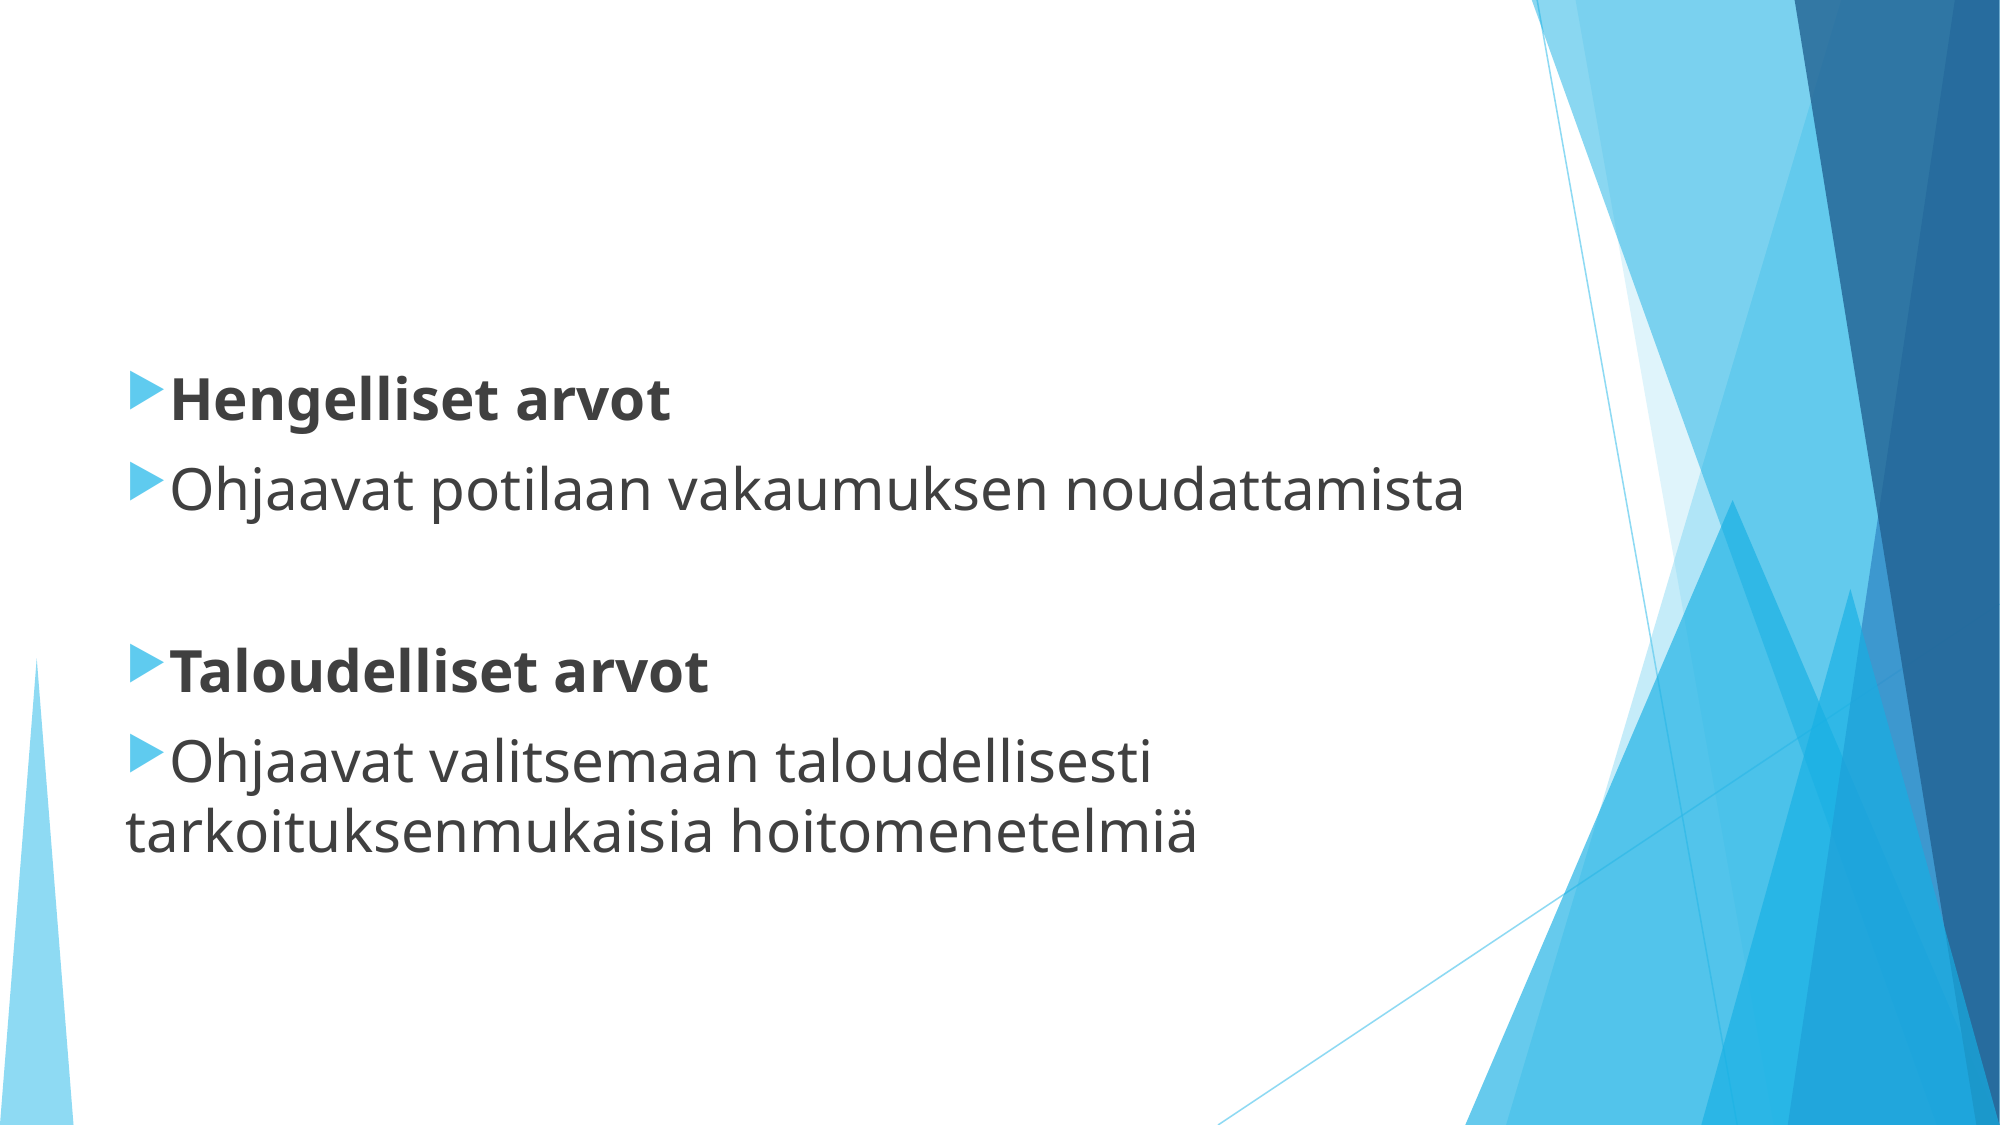

#
Hengelliset arvot
Ohjaavat potilaan vakaumuksen noudattamista
Taloudelliset arvot
Ohjaavat valitsemaan taloudellisesti tarkoituksenmukaisia hoitomenetelmiä